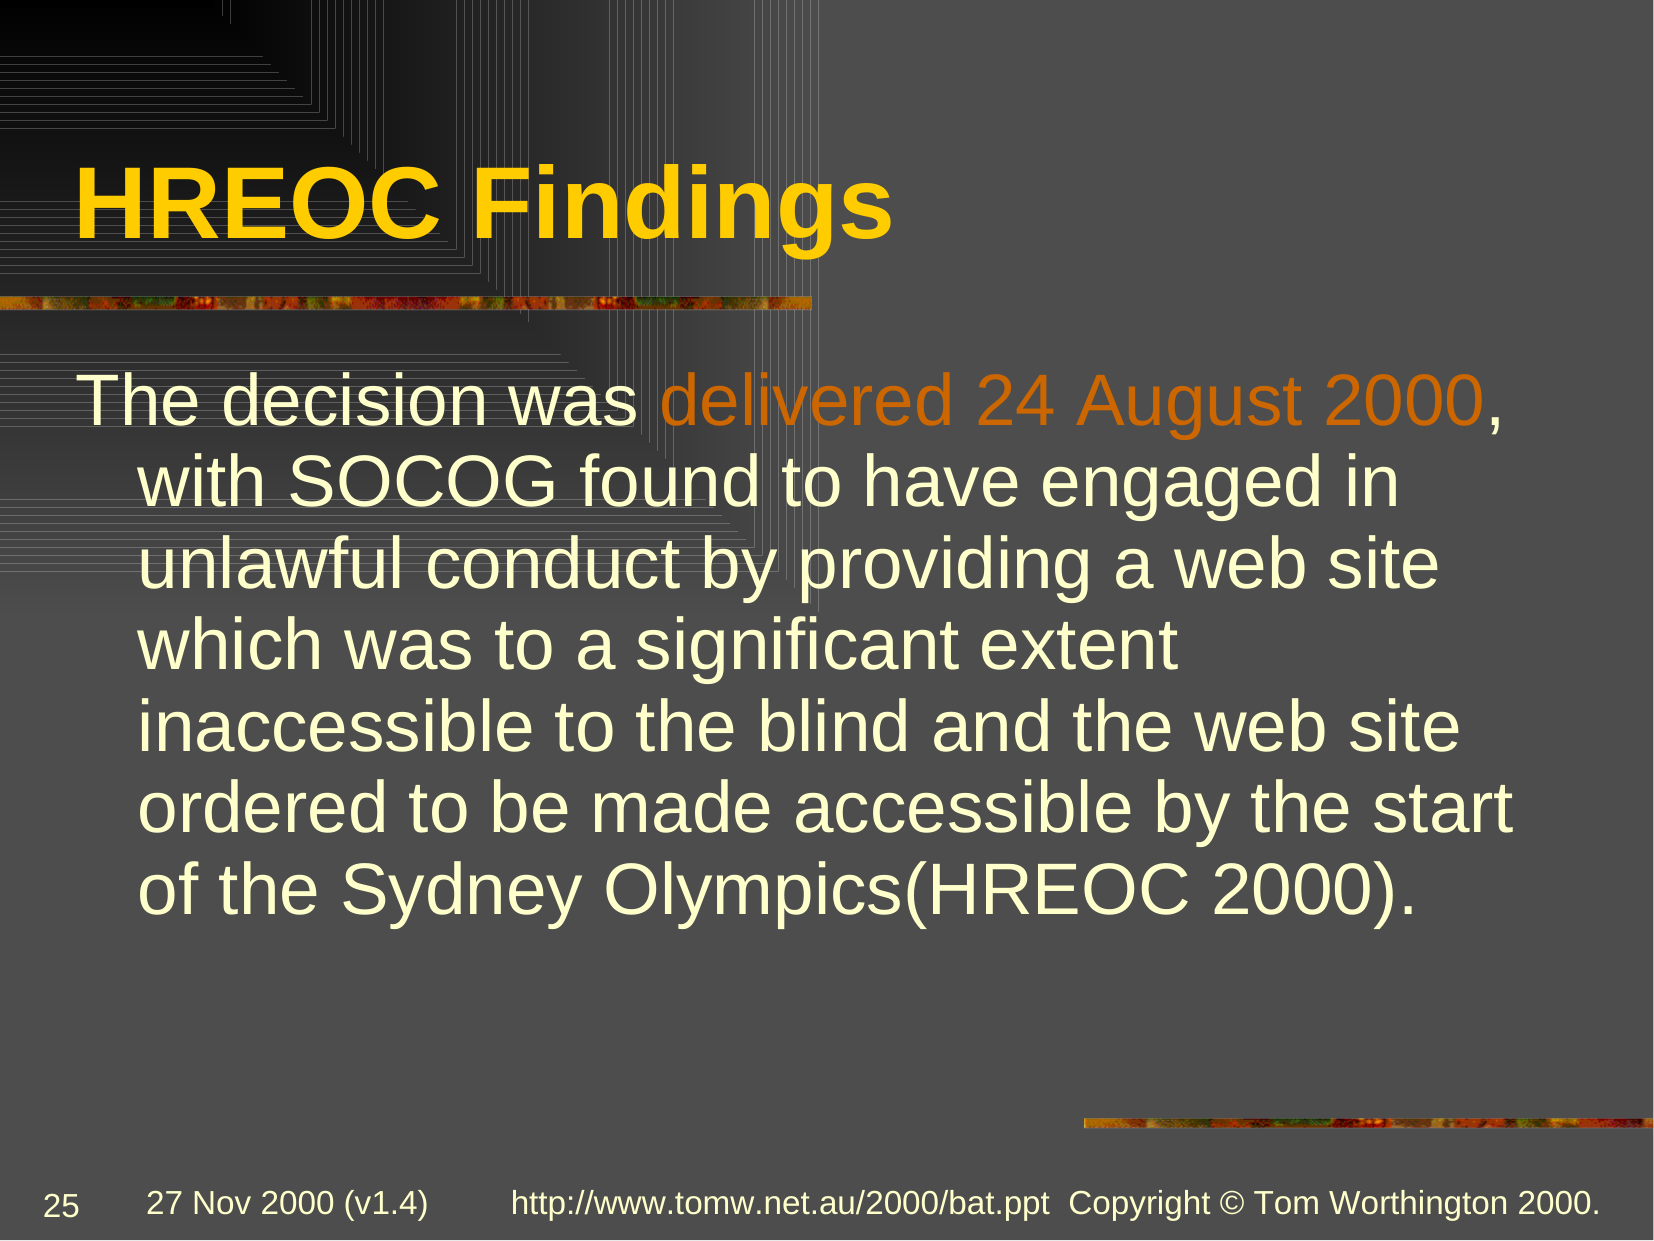

# HREOC Findings
The decision was delivered 24 August 2000, with SOCOG found to have engaged in unlawful conduct by providing a web site which was to a significant extent inaccessible to the blind and the web site ordered to be made accessible by the start of the Sydney Olympics(HREOC 2000).
27 Nov 2000 (v1.4)
http://www.tomw.net.au/2000/bat.ppt Copyright © Tom Worthington 2000.
25